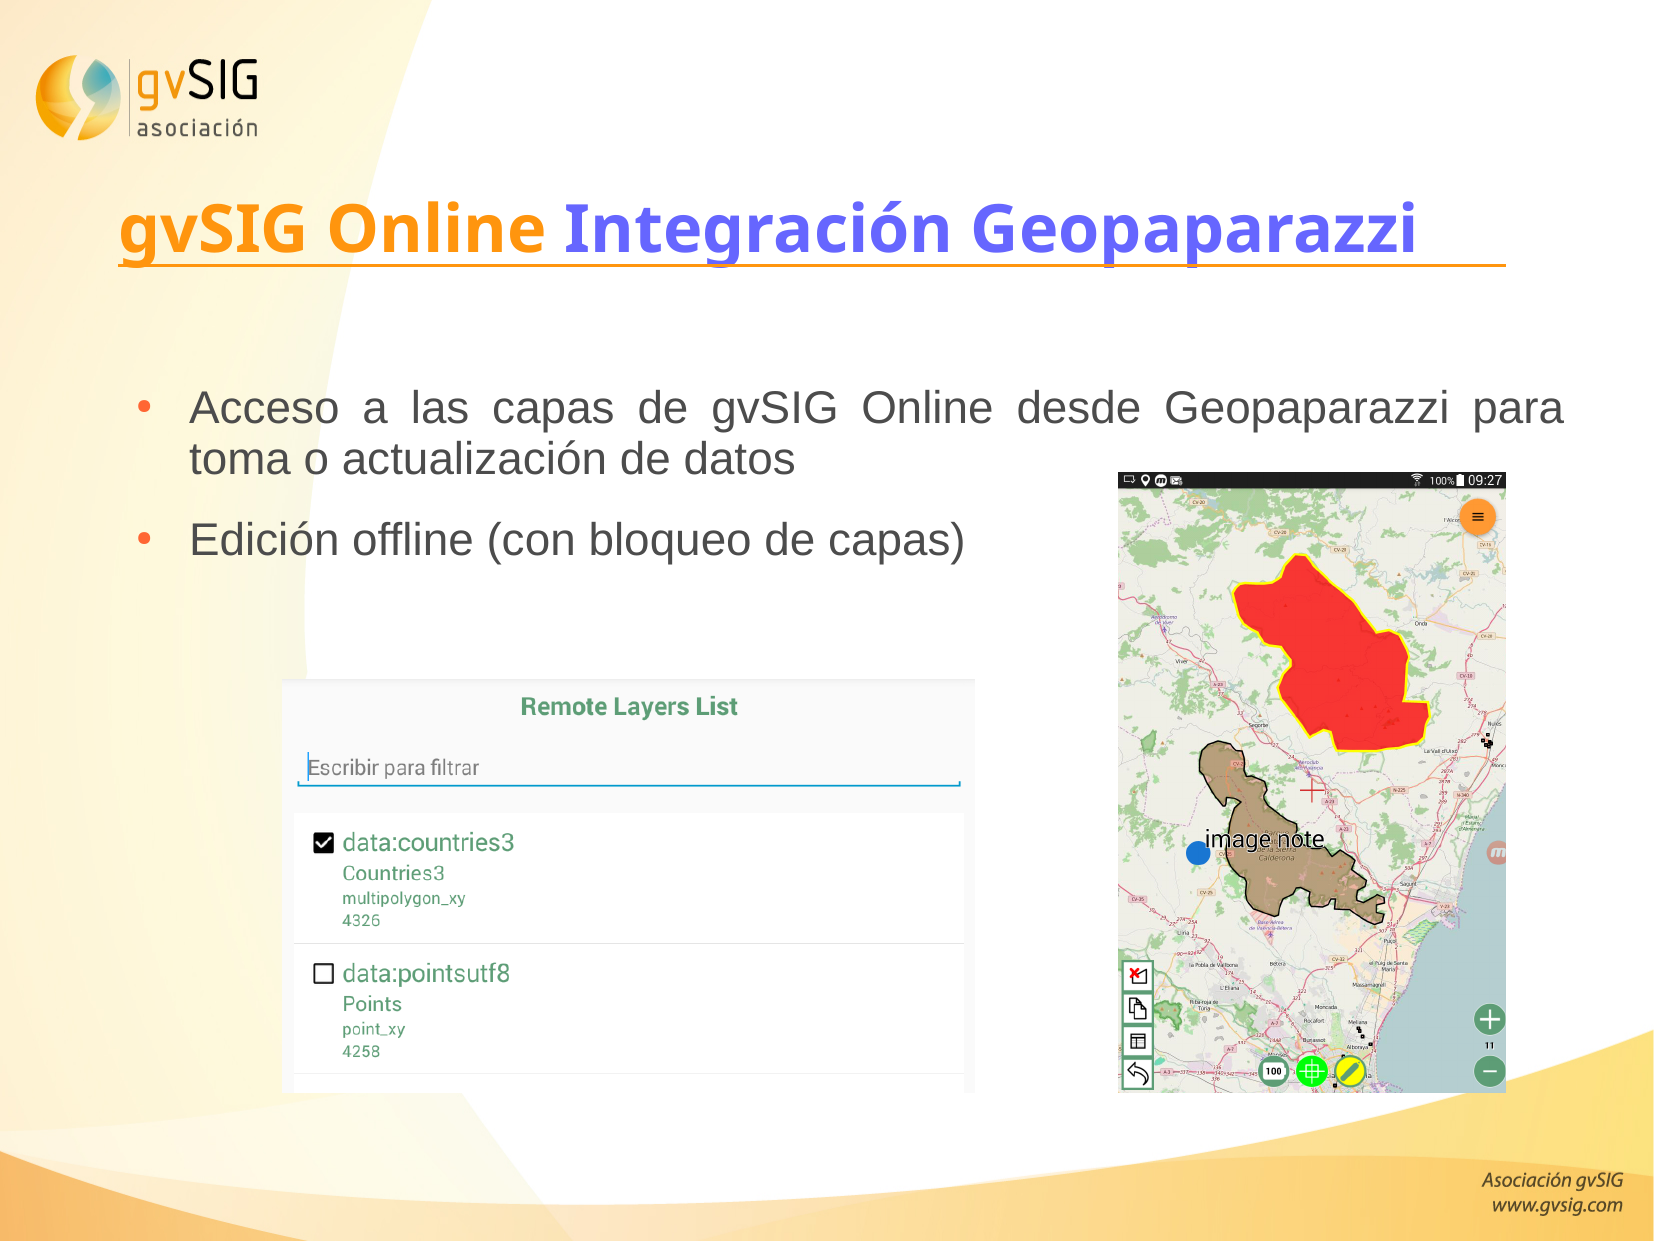

# gvSIG Online Integración Geopaparazzi
Acceso a las capas de gvSIG Online desde Geopaparazzi para toma o actualización de datos
Edición offline (con bloqueo de capas)